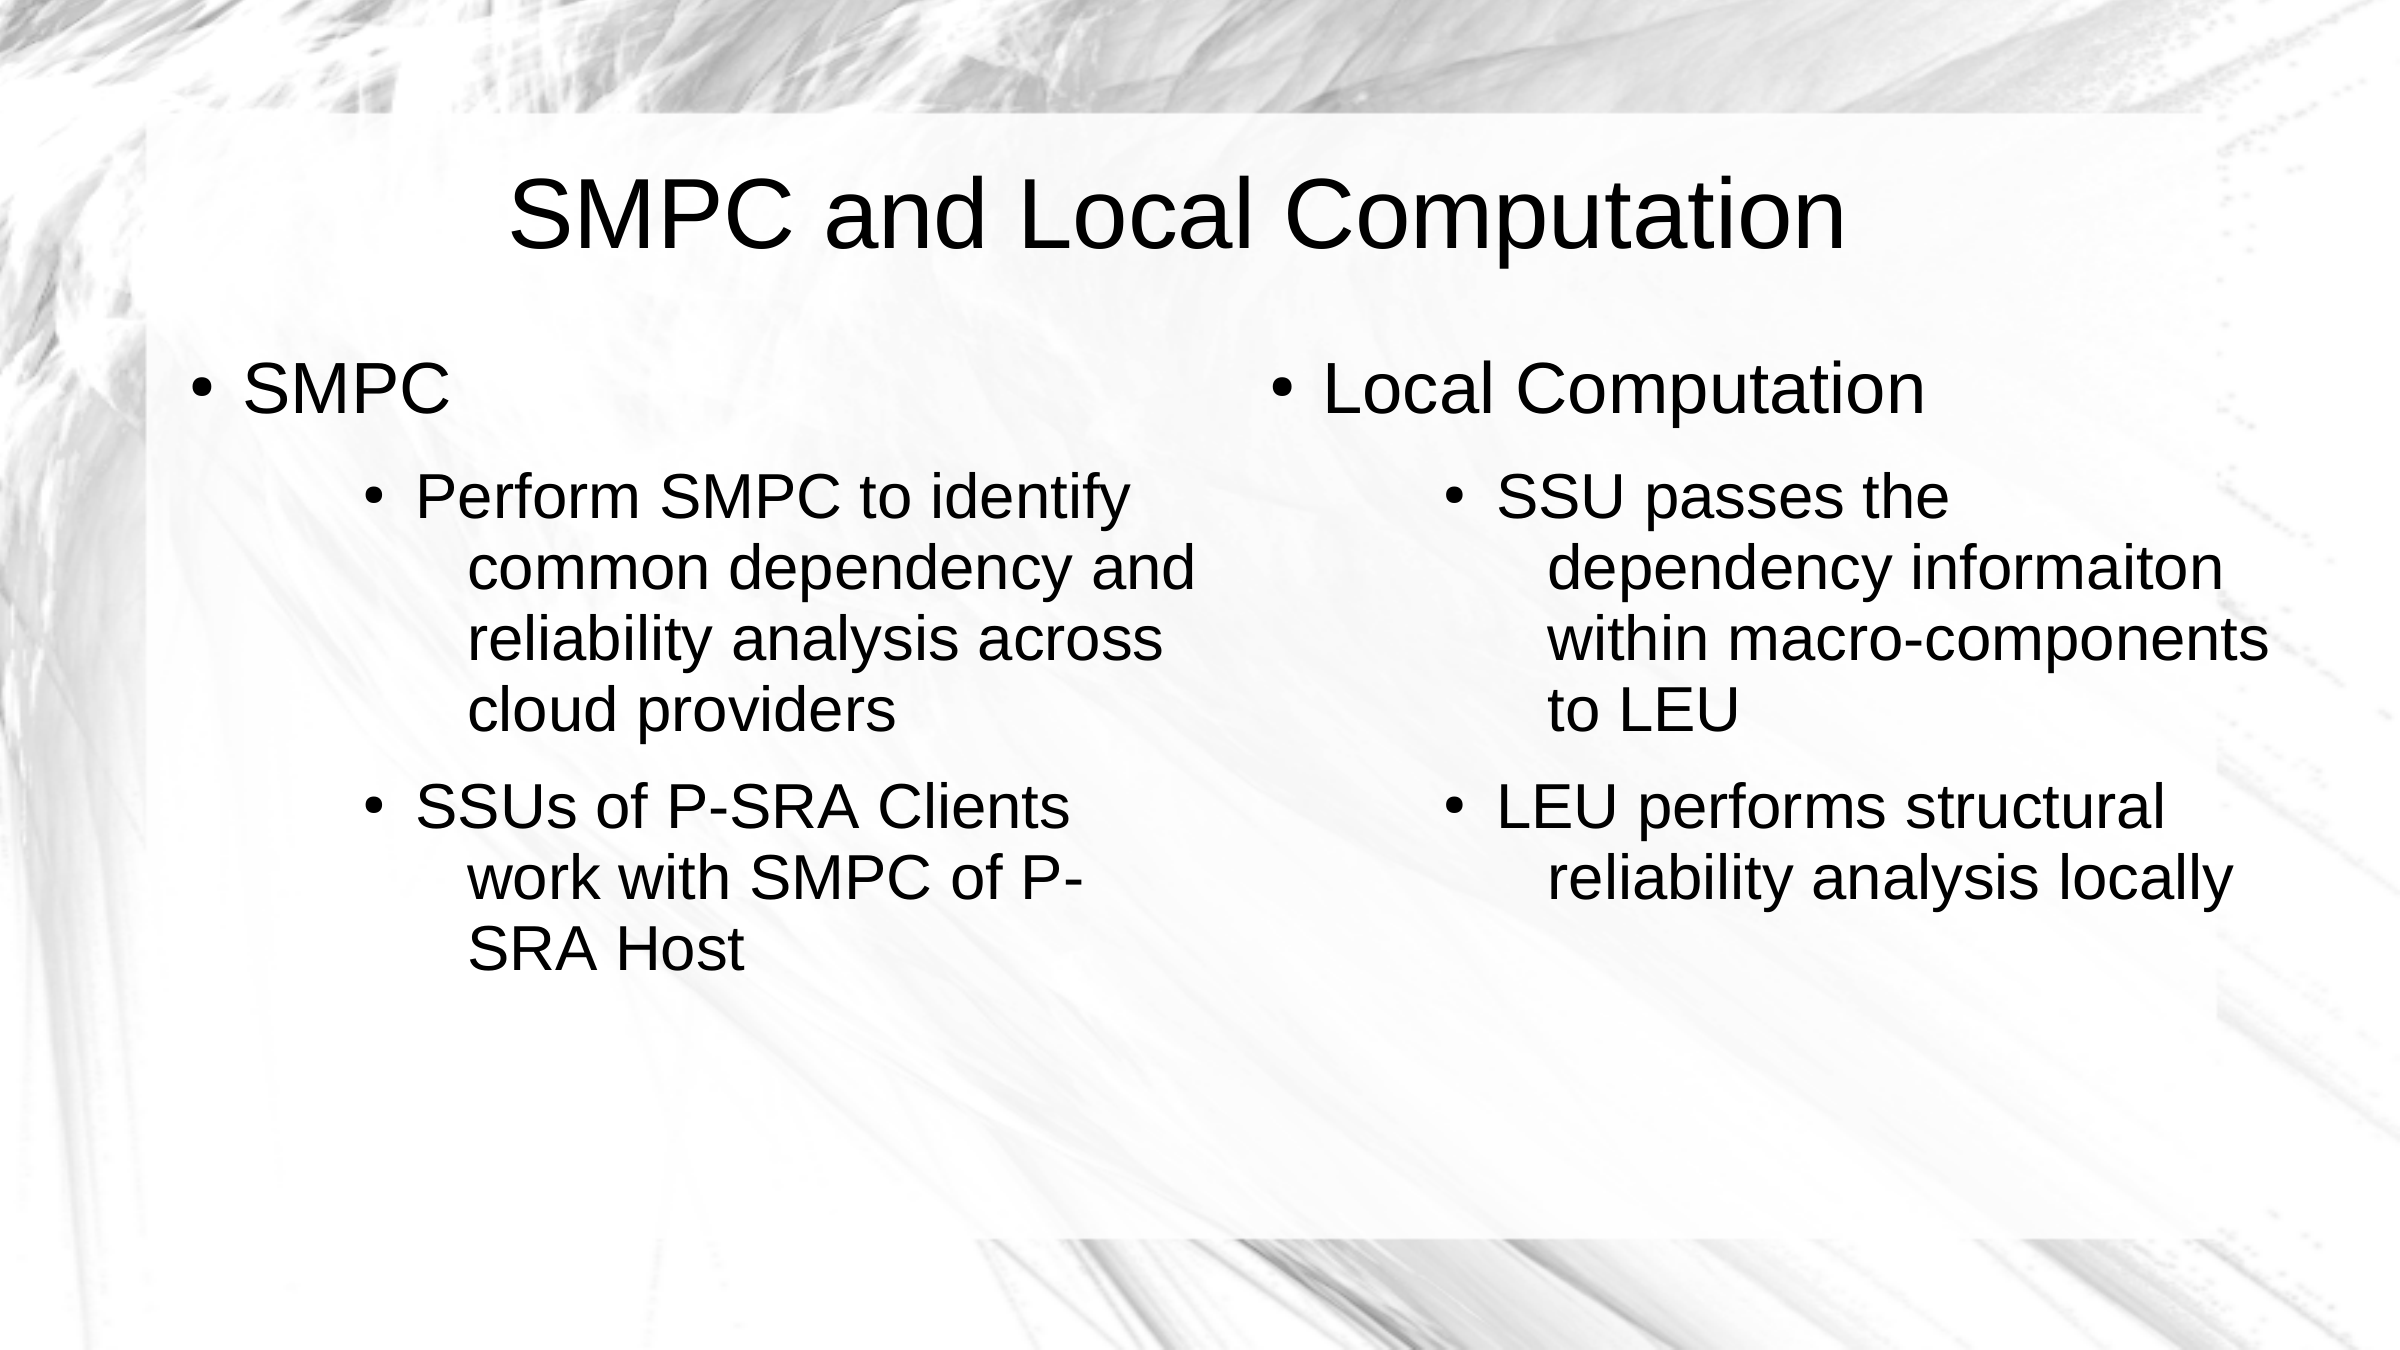

# SMPC and Local Computation
SMPC
Perform SMPC to identify common dependency and reliability analysis across cloud providers
SSUs of P-SRA Clients work with SMPC of P-SRA Host
Local Computation
SSU passes the dependency informaiton within macro-components to LEU
LEU performs structural reliability analysis locally